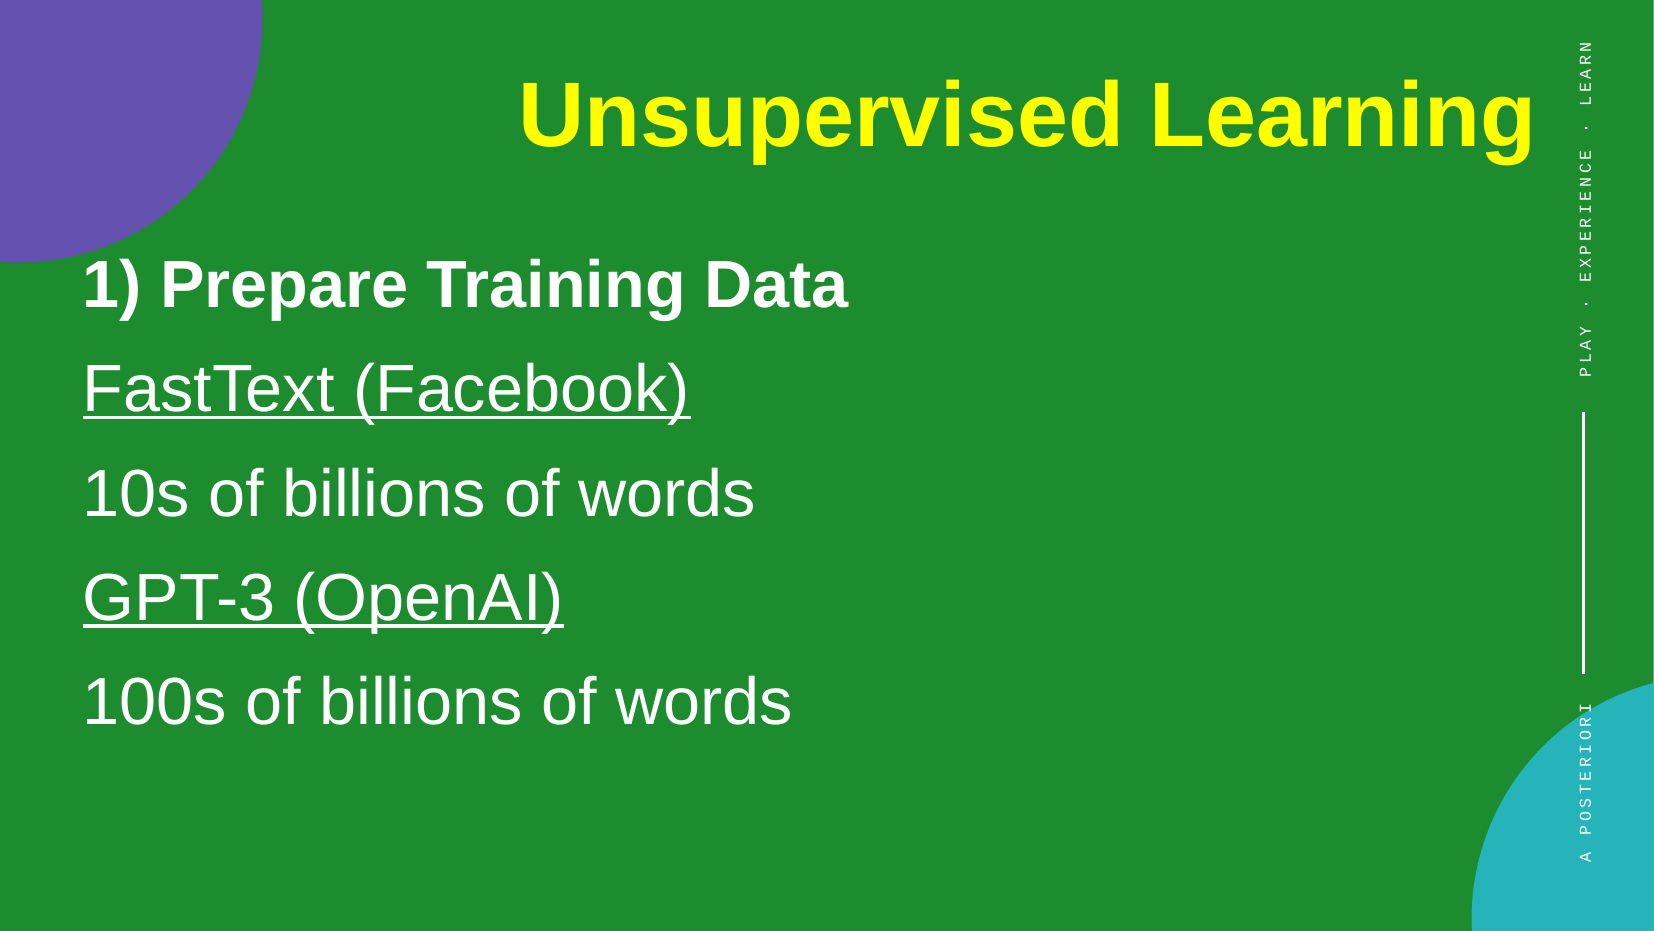

# Unsupervised Learning
1) Prepare Training Data
FastText (Facebook)
10s of billions of words
GPT-3 (OpenAI)
100s of billions of words